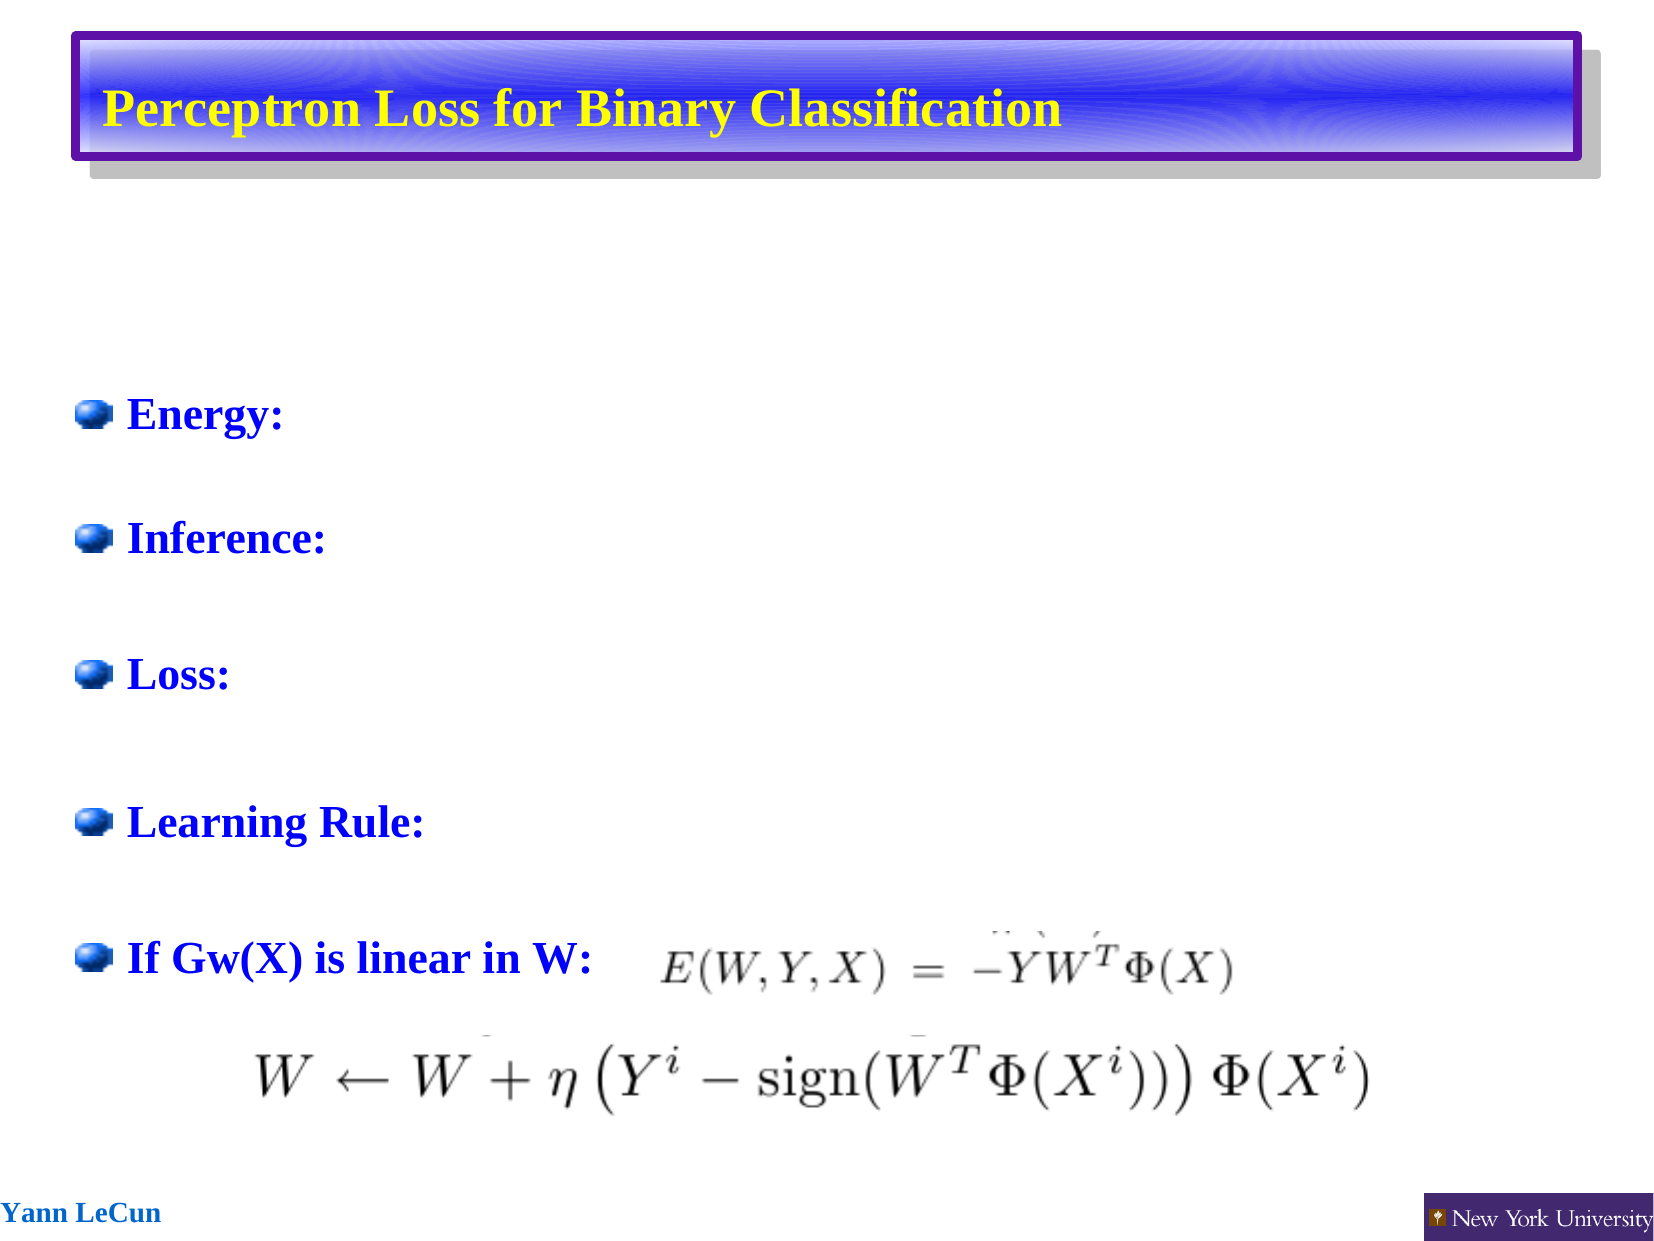

# Perceptron Loss for Binary Classification
Energy:
Inference:
Loss:
Learning Rule:
If Gw(X) is linear in W: